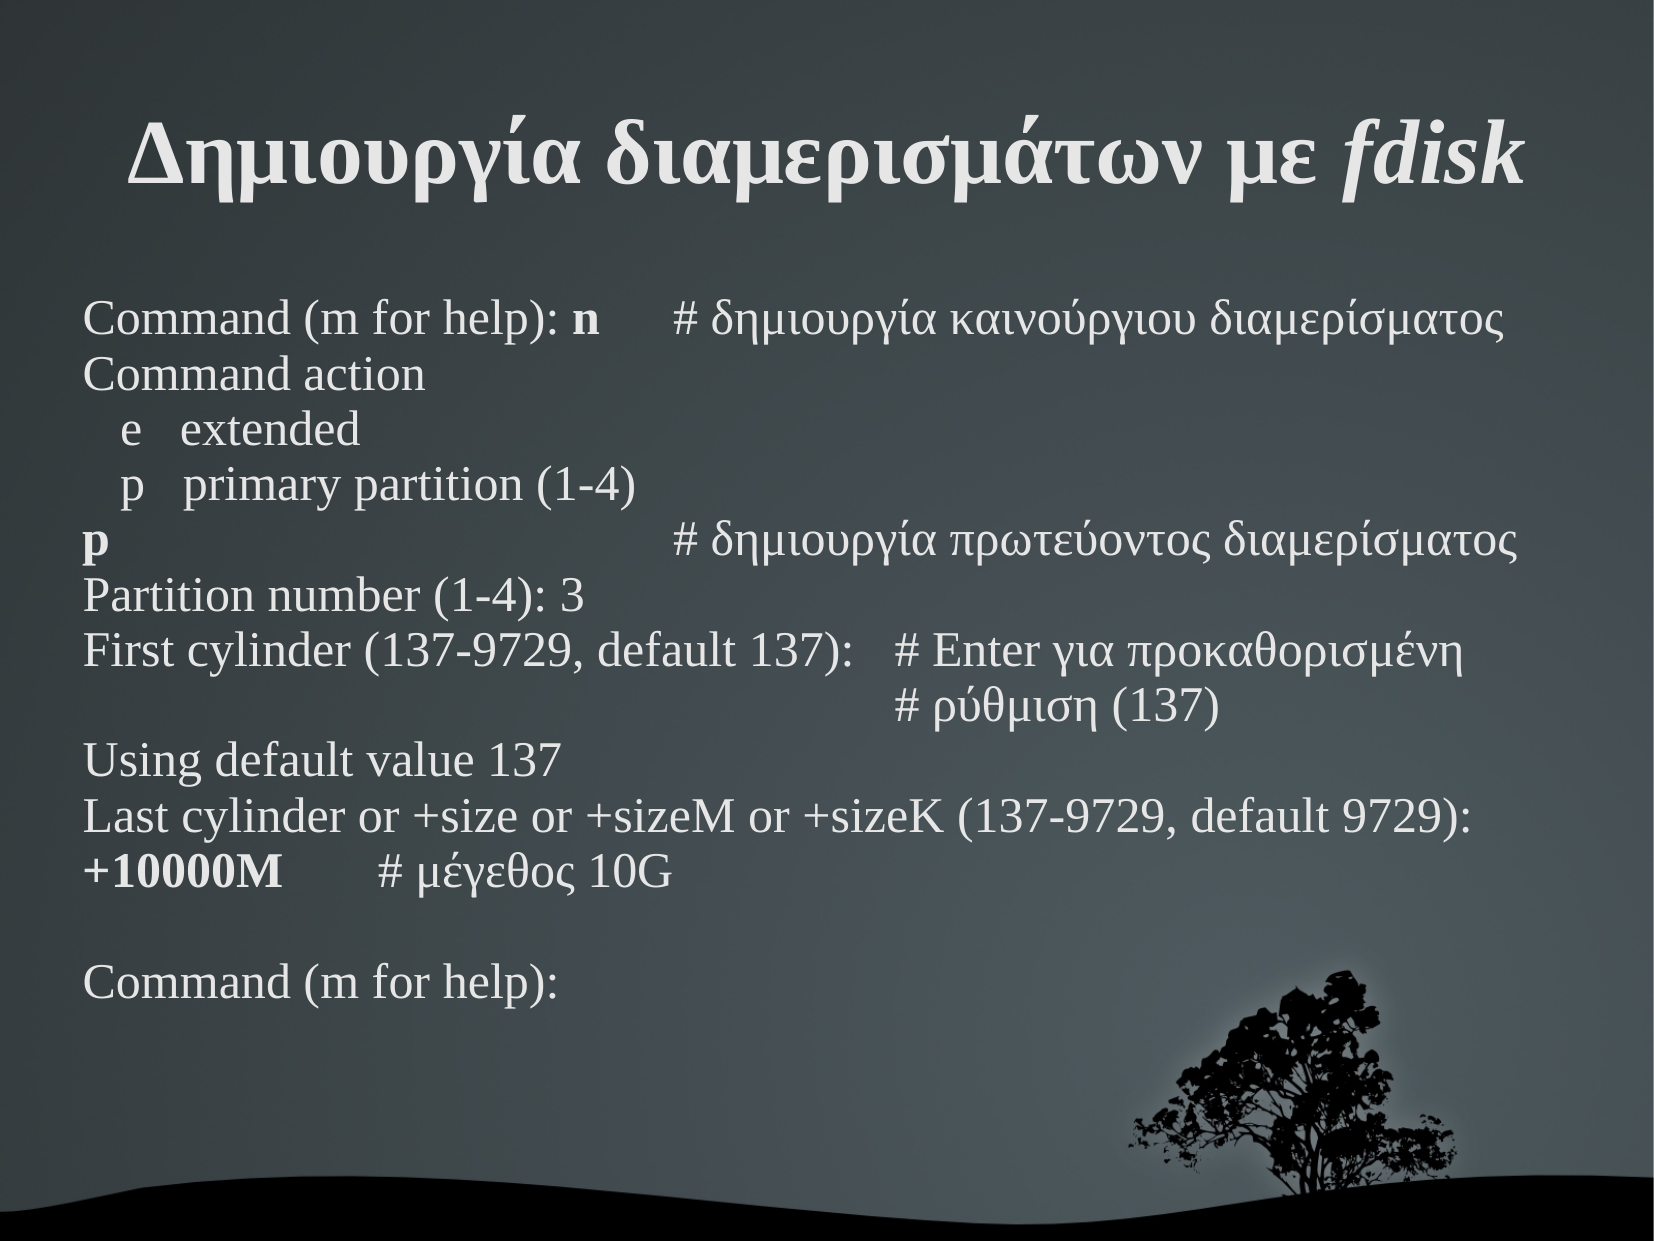

Δημιουργία διαμερισμάτων με fdisk
# Command (m for help): n 	# δημιουργία καινούργιου διαμερίσματος
Command action
 e extended
 p primary partition (1-4)
p 								# δημιουργία πρωτεύοντος διαμερίσματος
Partition number (1-4): 3
First cylinder (137-9729, default 137): 	# Enter για προκαθορισμένη 												 	# ρύθμιση (137)
Using default value 137
Last cylinder or +size or +sizeM or +sizeK (137-9729, default 9729): +10000M 		# μέγεθος 10G
Command (m for help):